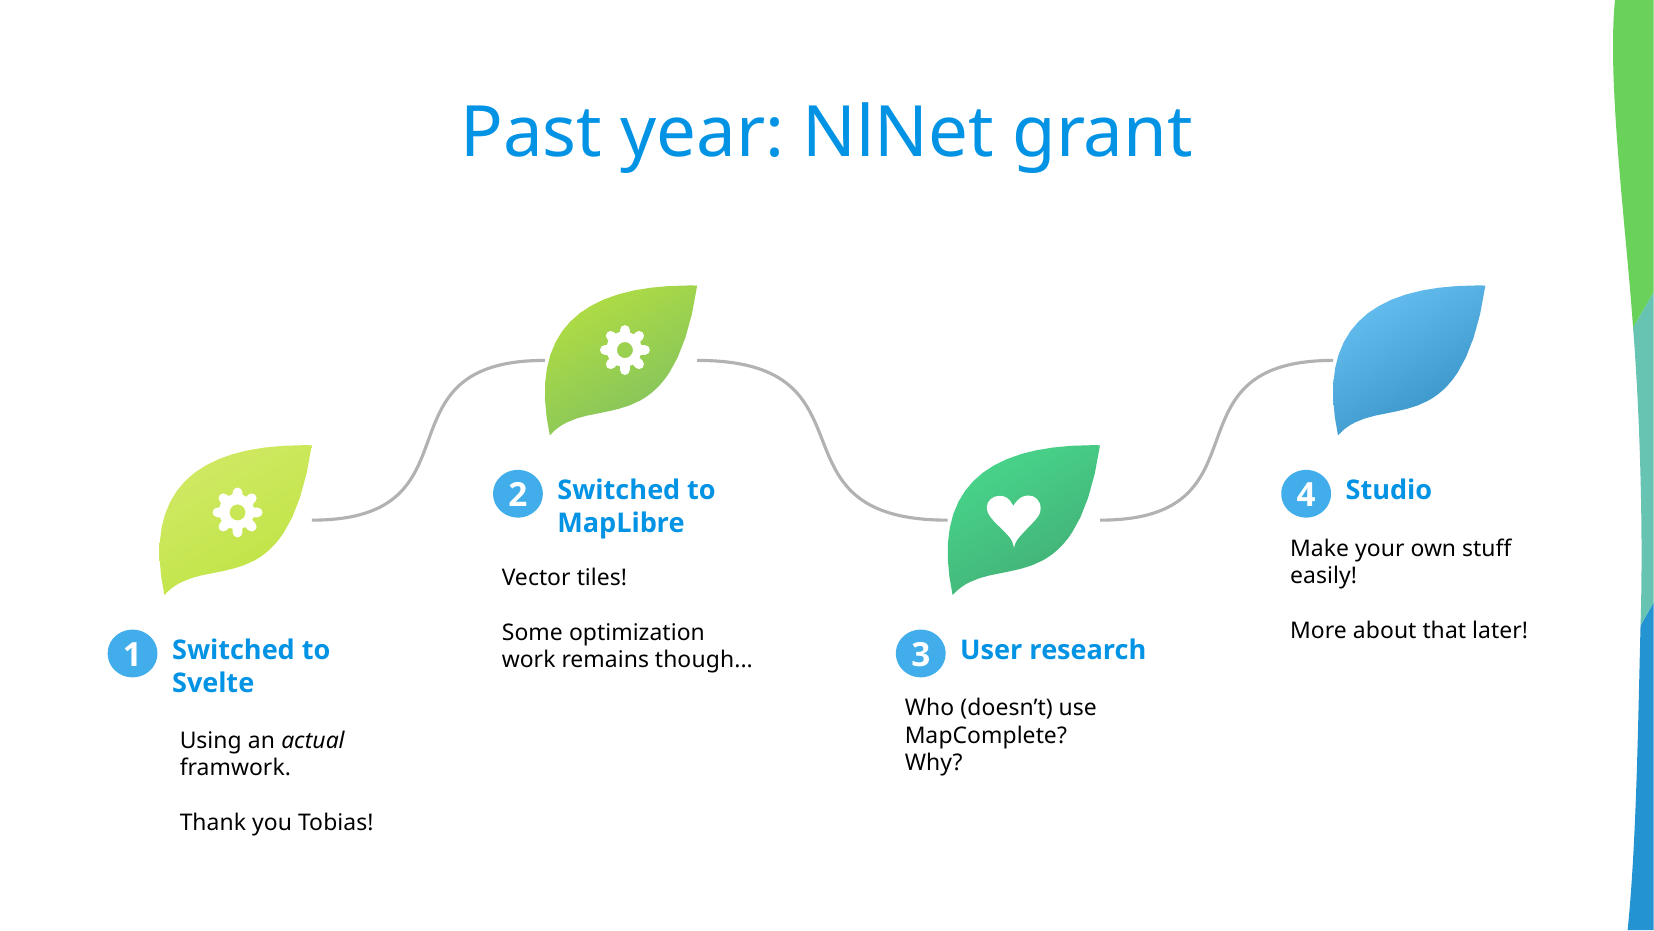

Past year: NlNet grant
Switched to MapLibre
Studio
2
4
Make your own stuff easily!
More about that later!
Vector tiles!
Some optimization work remains though...
Switched to Svelte
User research
1
3
Who (doesn’t) use MapComplete?
Why?
Using an actual framwork.
Thank you Tobias!